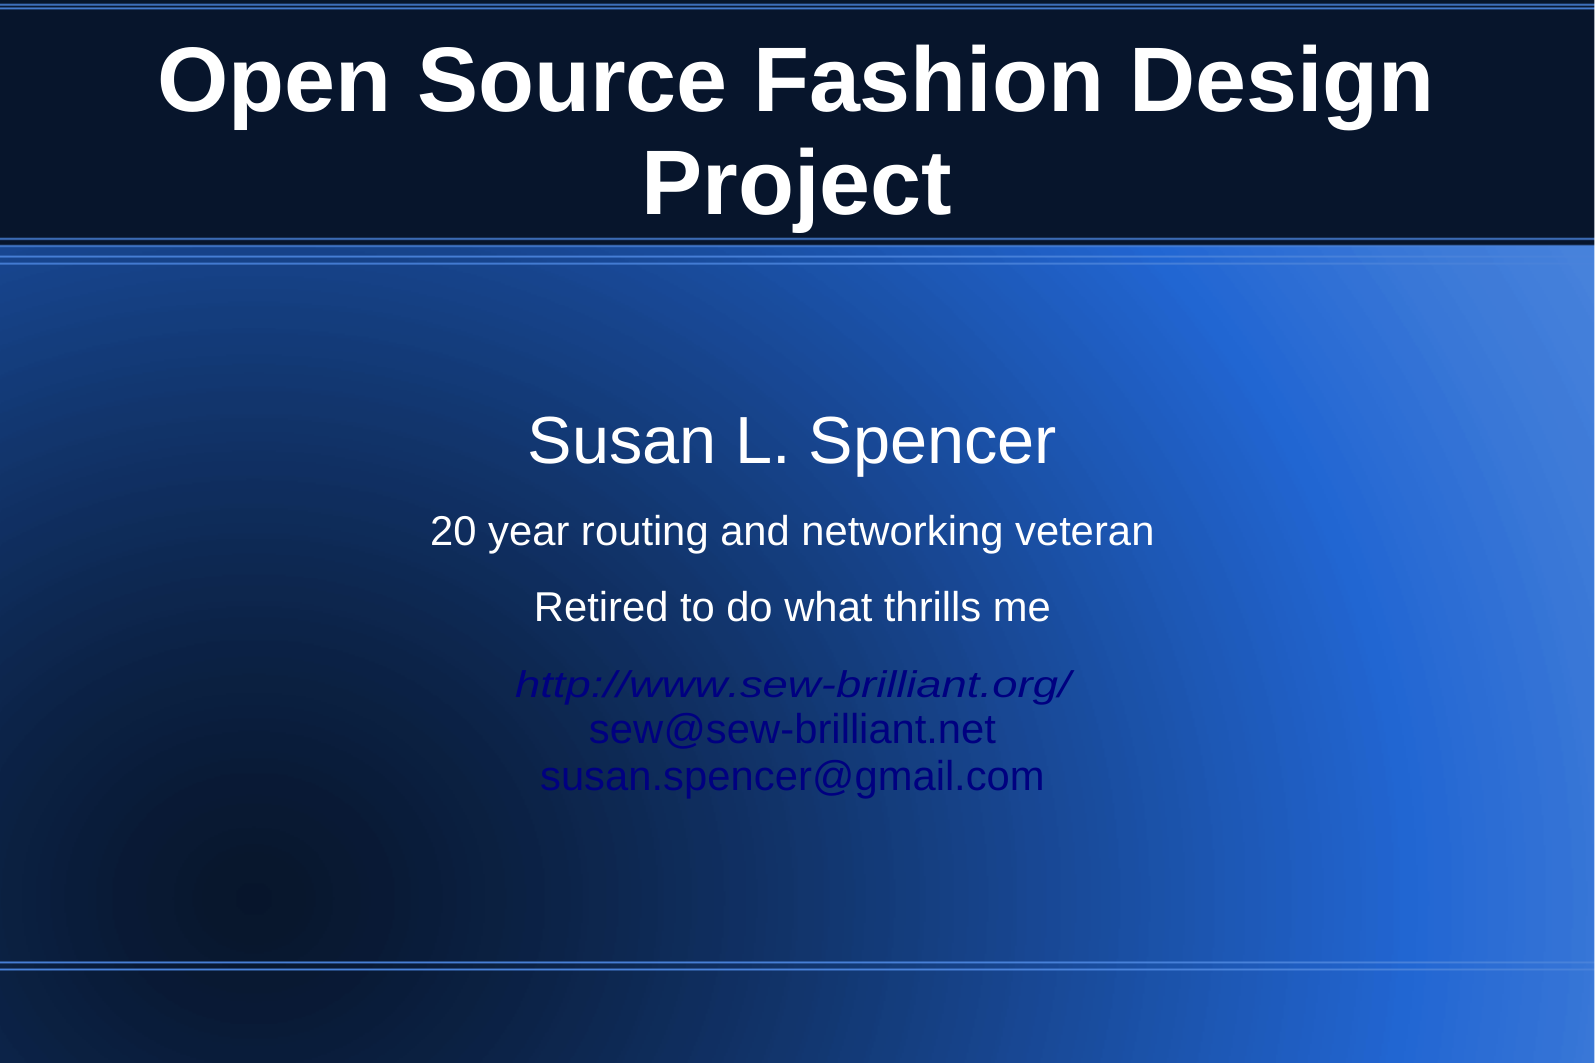

# Open Source Fashion Design Project
Susan L. Spencer
20 year routing and networking veteran
Retired to do what thrills me
sew@sew-brilliant.net
susan.spencer@gmail.com
http://www.sew-brilliant.org/